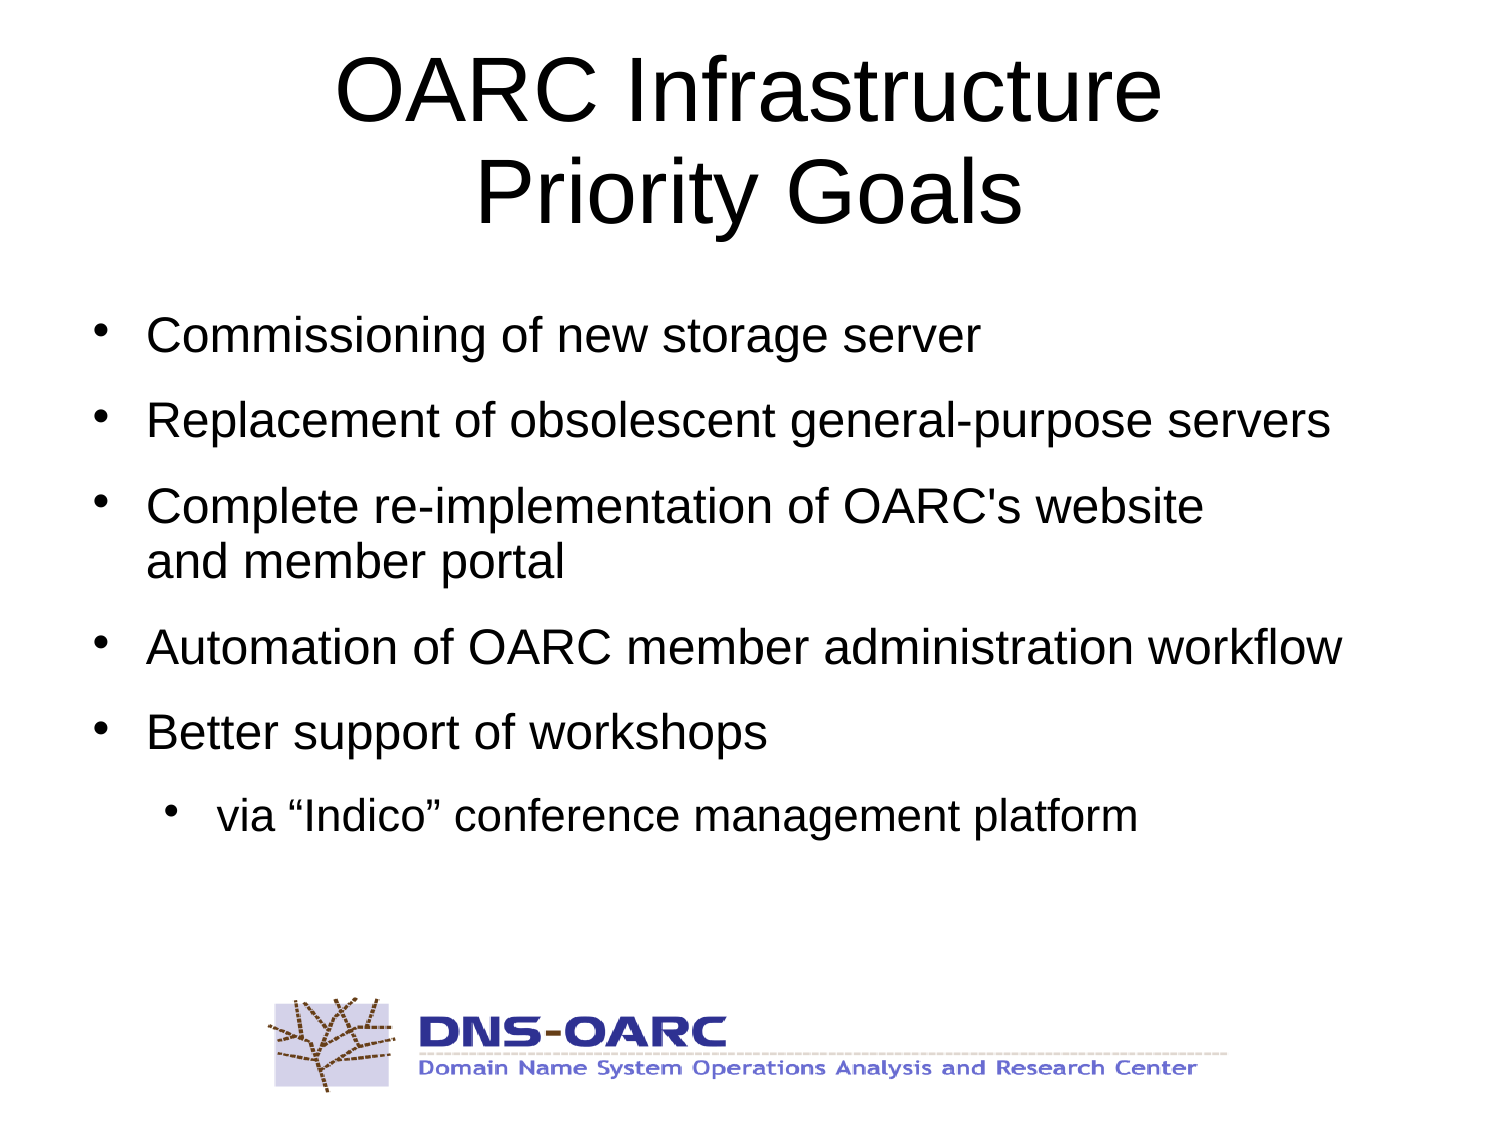

# OARC Infrastructure Priority Goals
Commissioning of new storage server
Replacement of obsolescent general-purpose servers
Complete re-implementation of OARC's website
and member portal
Automation of OARC member administration workflow
Better support of workshops
via “Indico” conference management platform